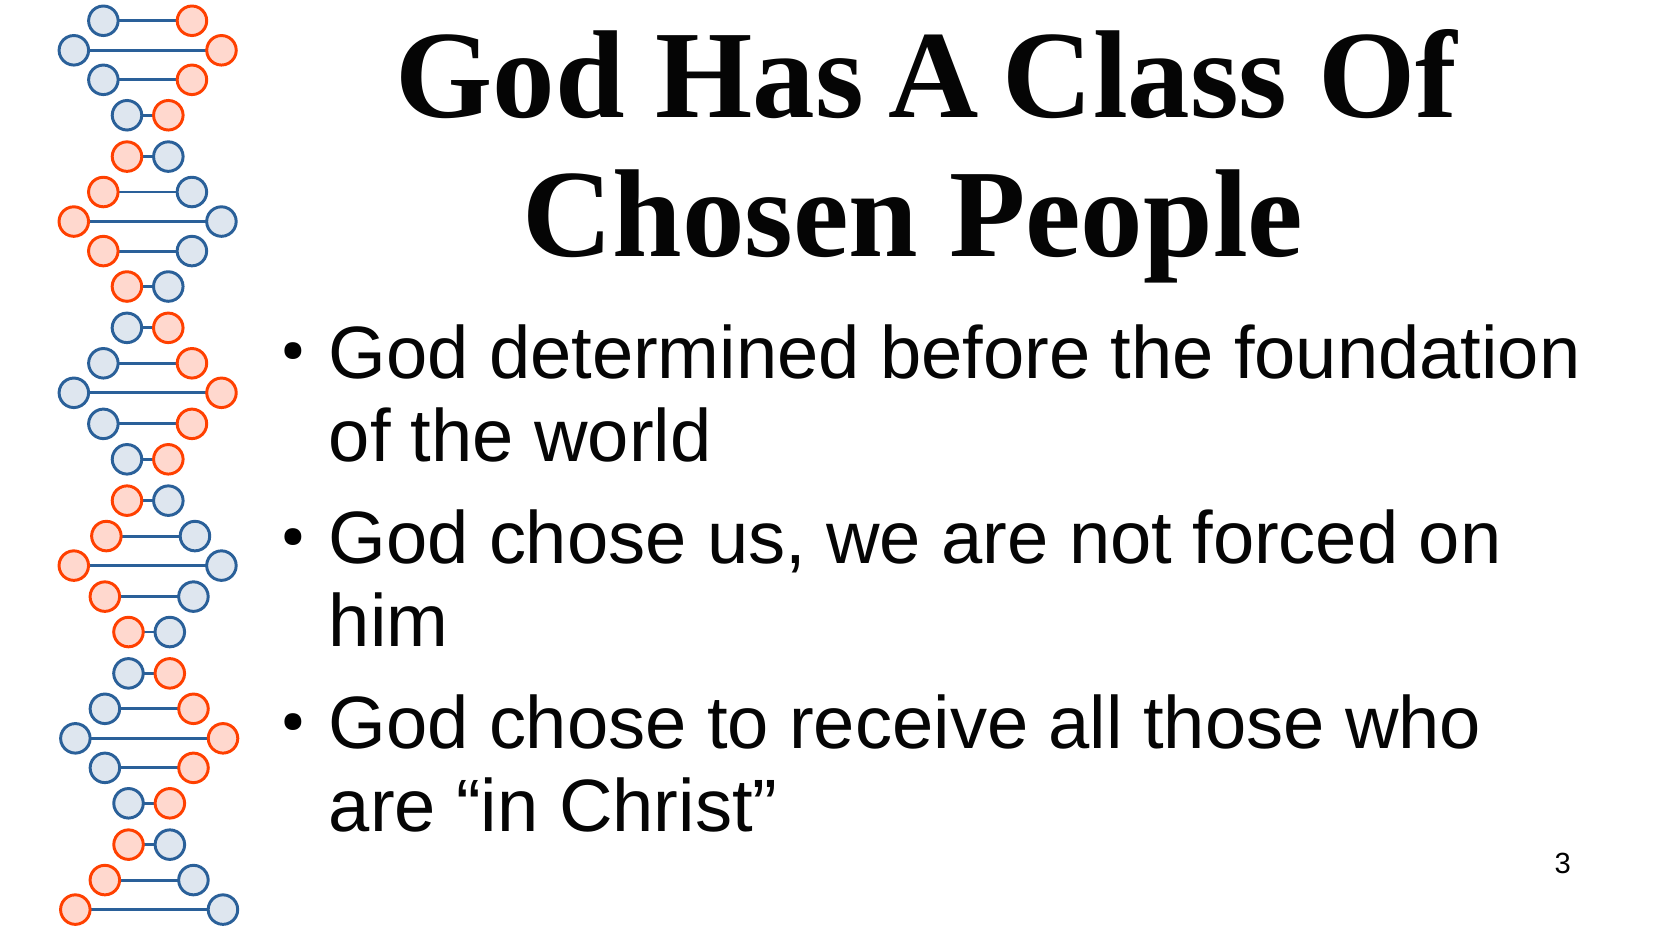

# God Has A Class Of Chosen People
God determined before the foundation of the world
God chose us, we are not forced on him
God chose to receive all those who are “in Christ”
3